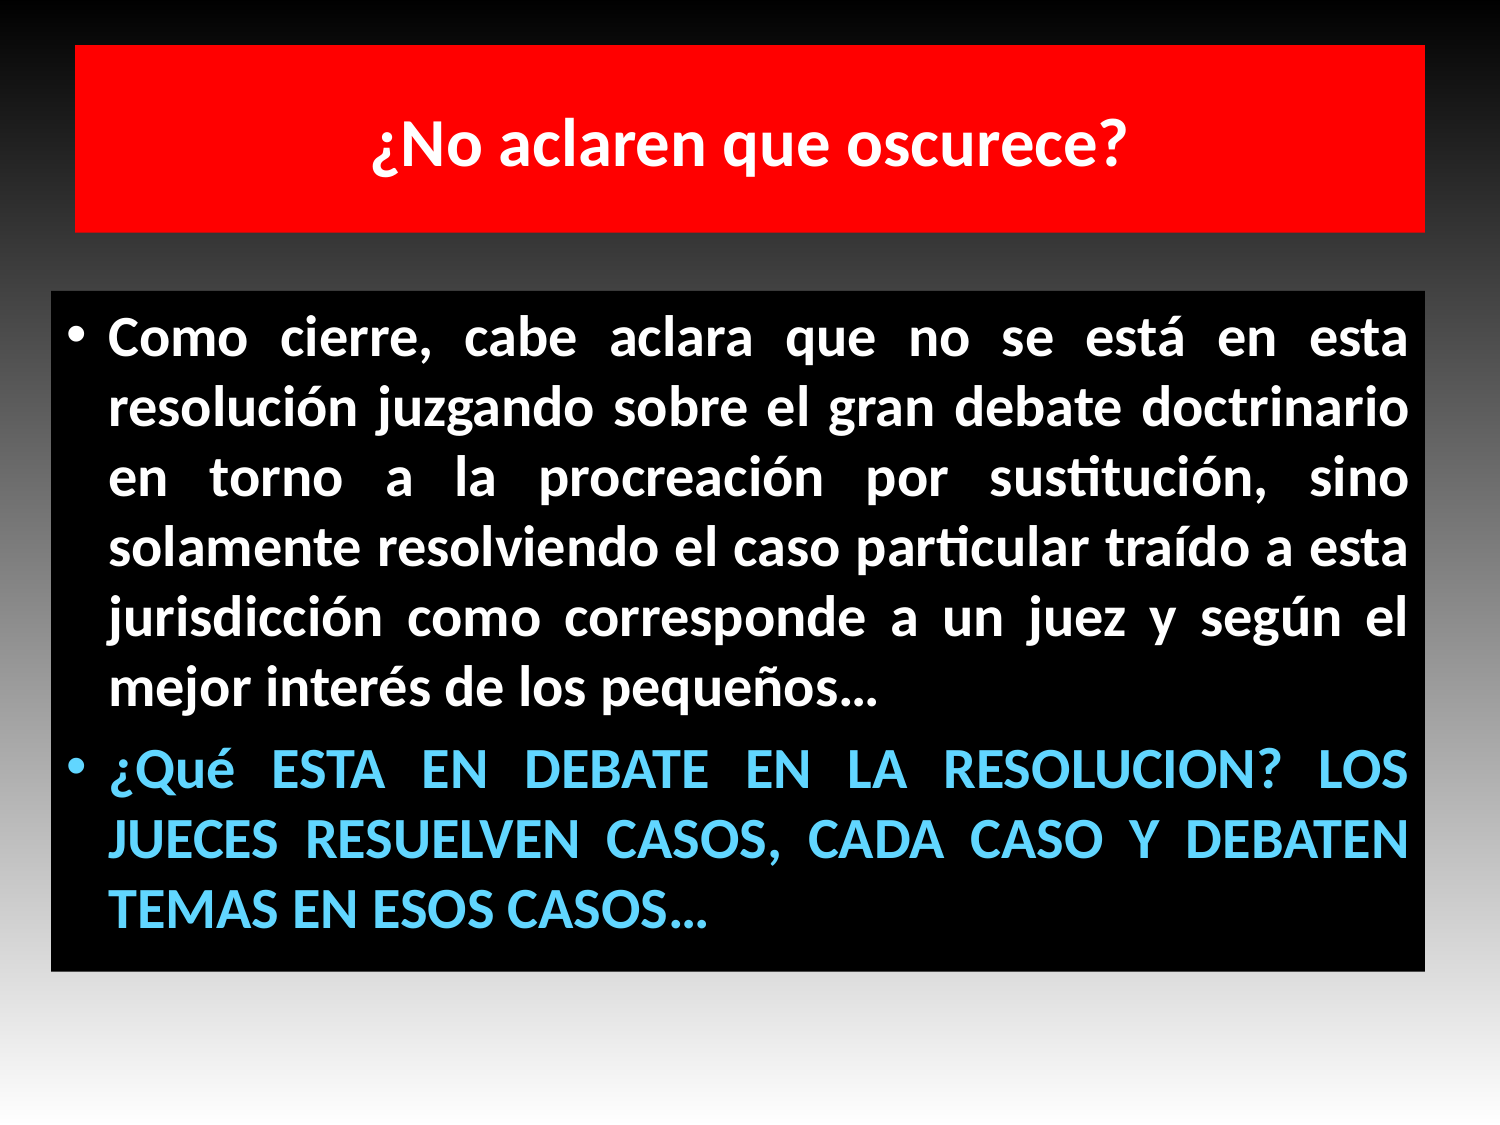

# ¿No aclaren que oscurece?
Como cierre, cabe aclara que no se está en esta resolución juzgando sobre el gran debate doctrinario en torno a la procreación por sustitución, sino solamente resolviendo el caso particular traído a esta jurisdicción como corresponde a un juez y según el mejor interés de los pequeños…
¿Qué ESTA EN DEBATE EN LA RESOLUCION? LOS JUECES RESUELVEN CASOS, CADA CASO Y DEBATEN TEMAS EN ESOS CASOS…